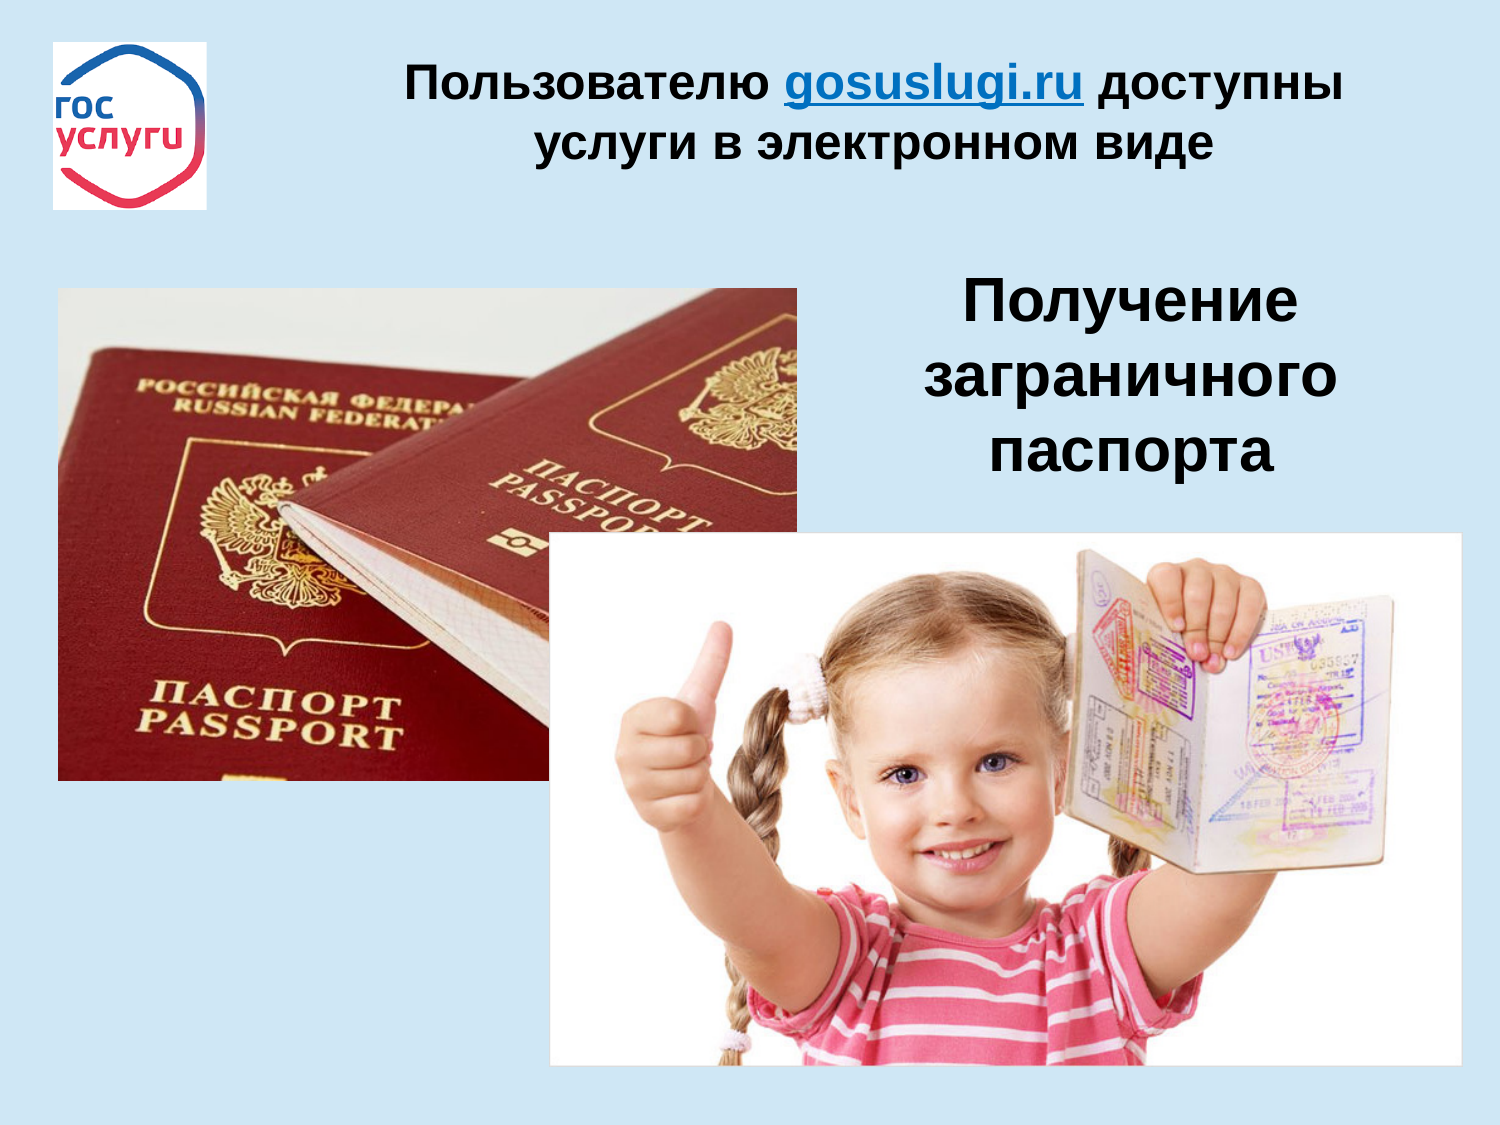

Пользователю gosuslugi.ru доступны услуги в электронном виде
Получение заграничного паспорта